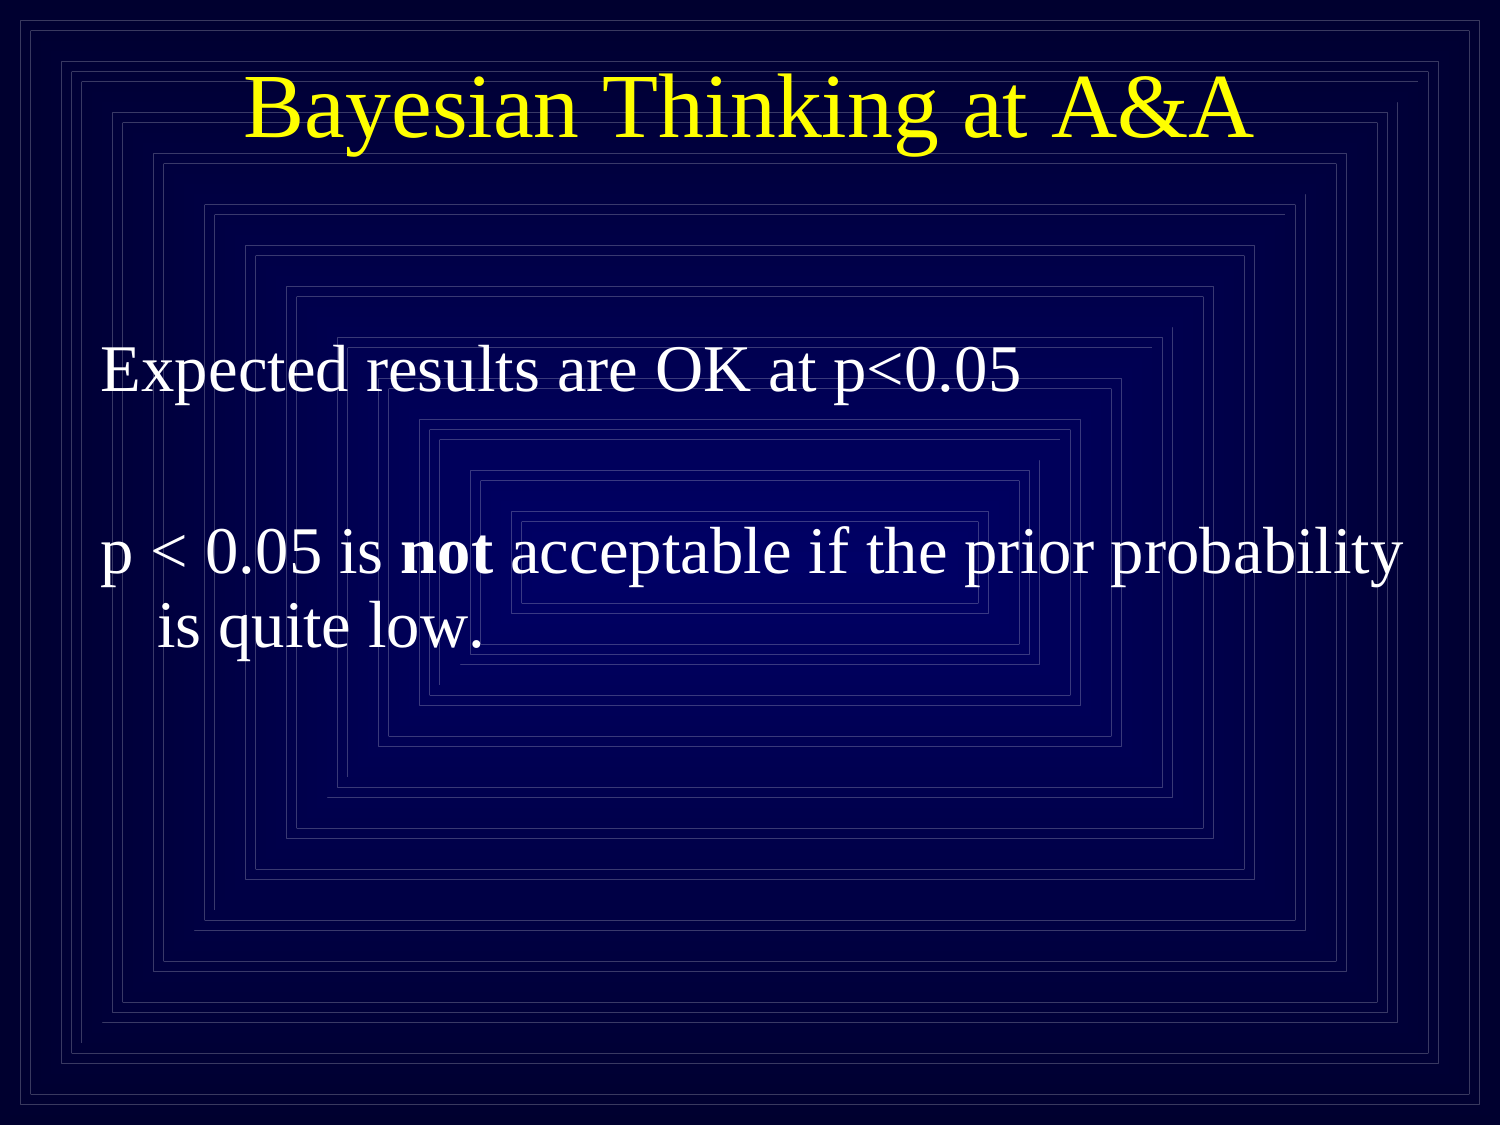

# Bayesian Thinking at A&A
Expected results are OK at p<0.05
p < 0.05 is not acceptable if the prior probability is quite low.